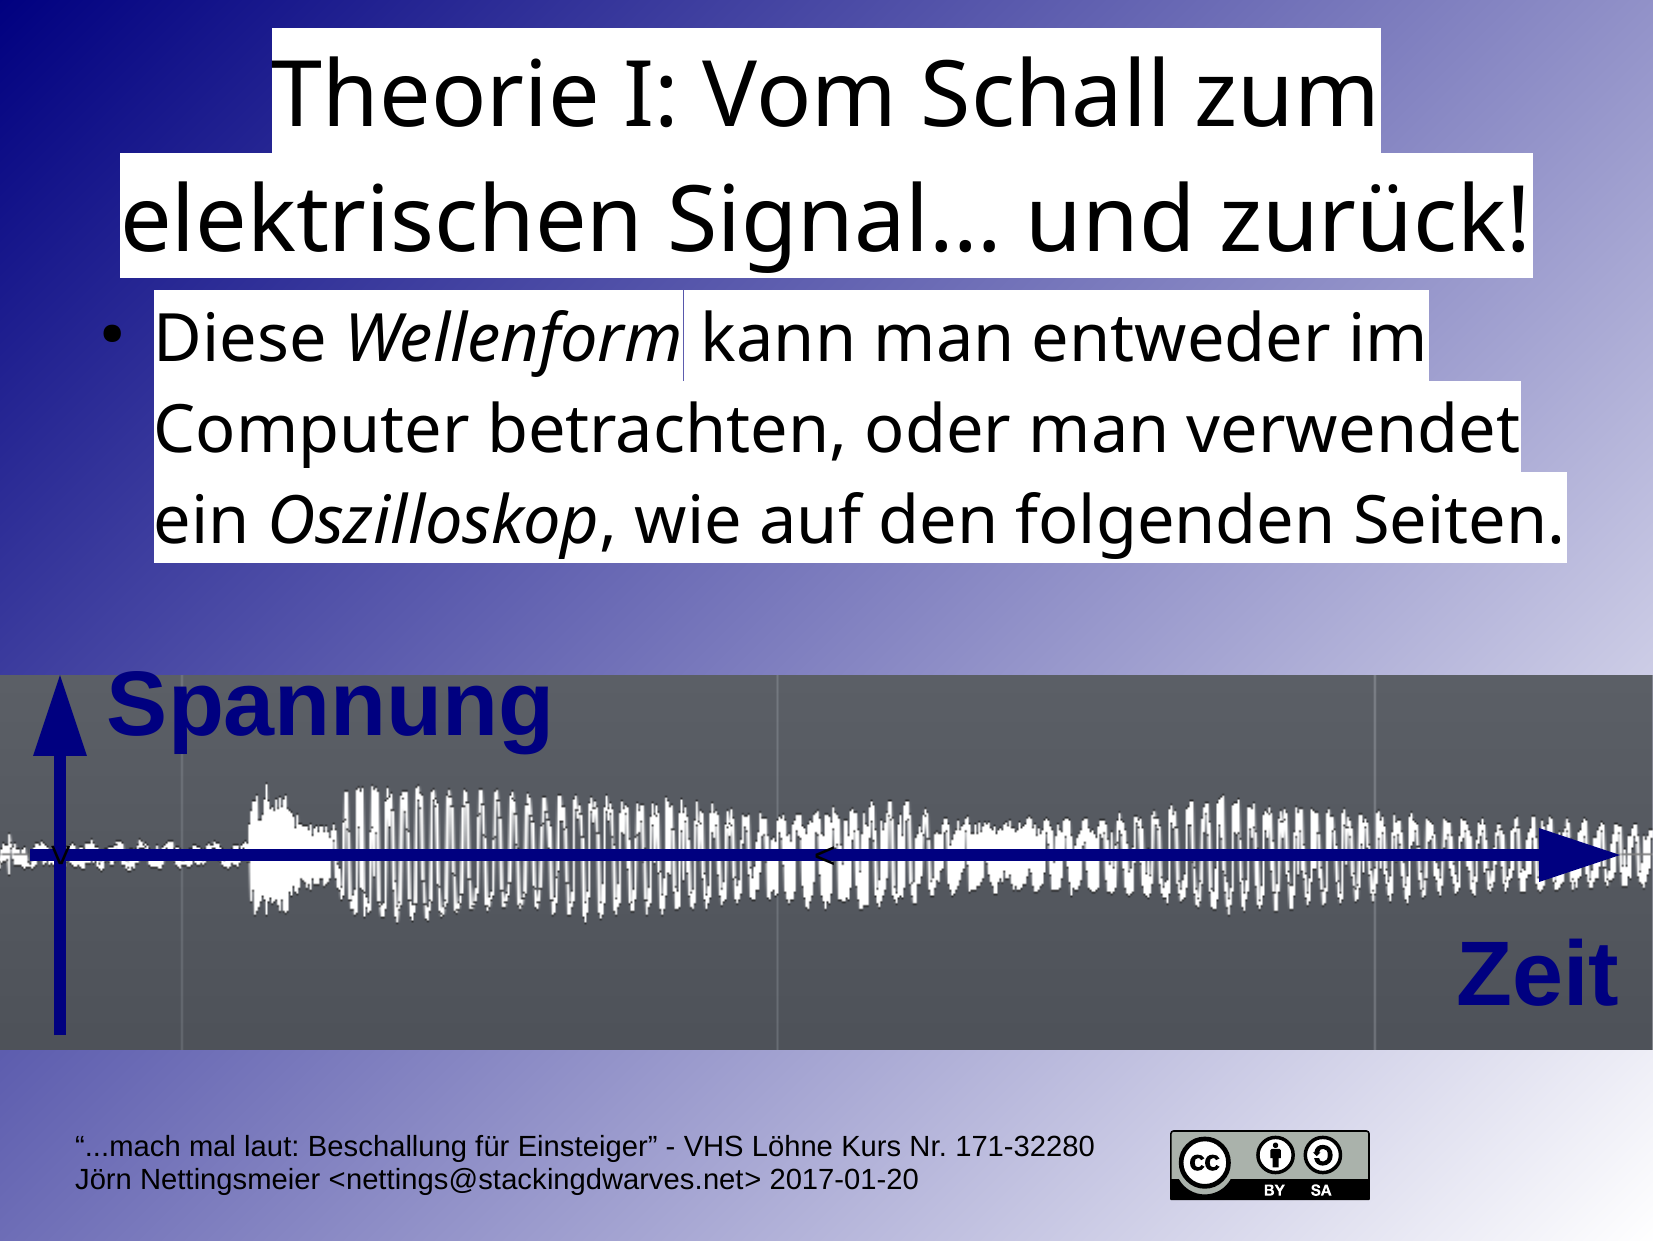

Theorie I: Vom Schall zum elektrischen Signal… und zurück!
# Diese Wellenform kann man entweder im Computer betrachten, oder man verwendet ein Oszilloskop, wie auf den folgenden Seiten.
Spannung
<
<
Zeit